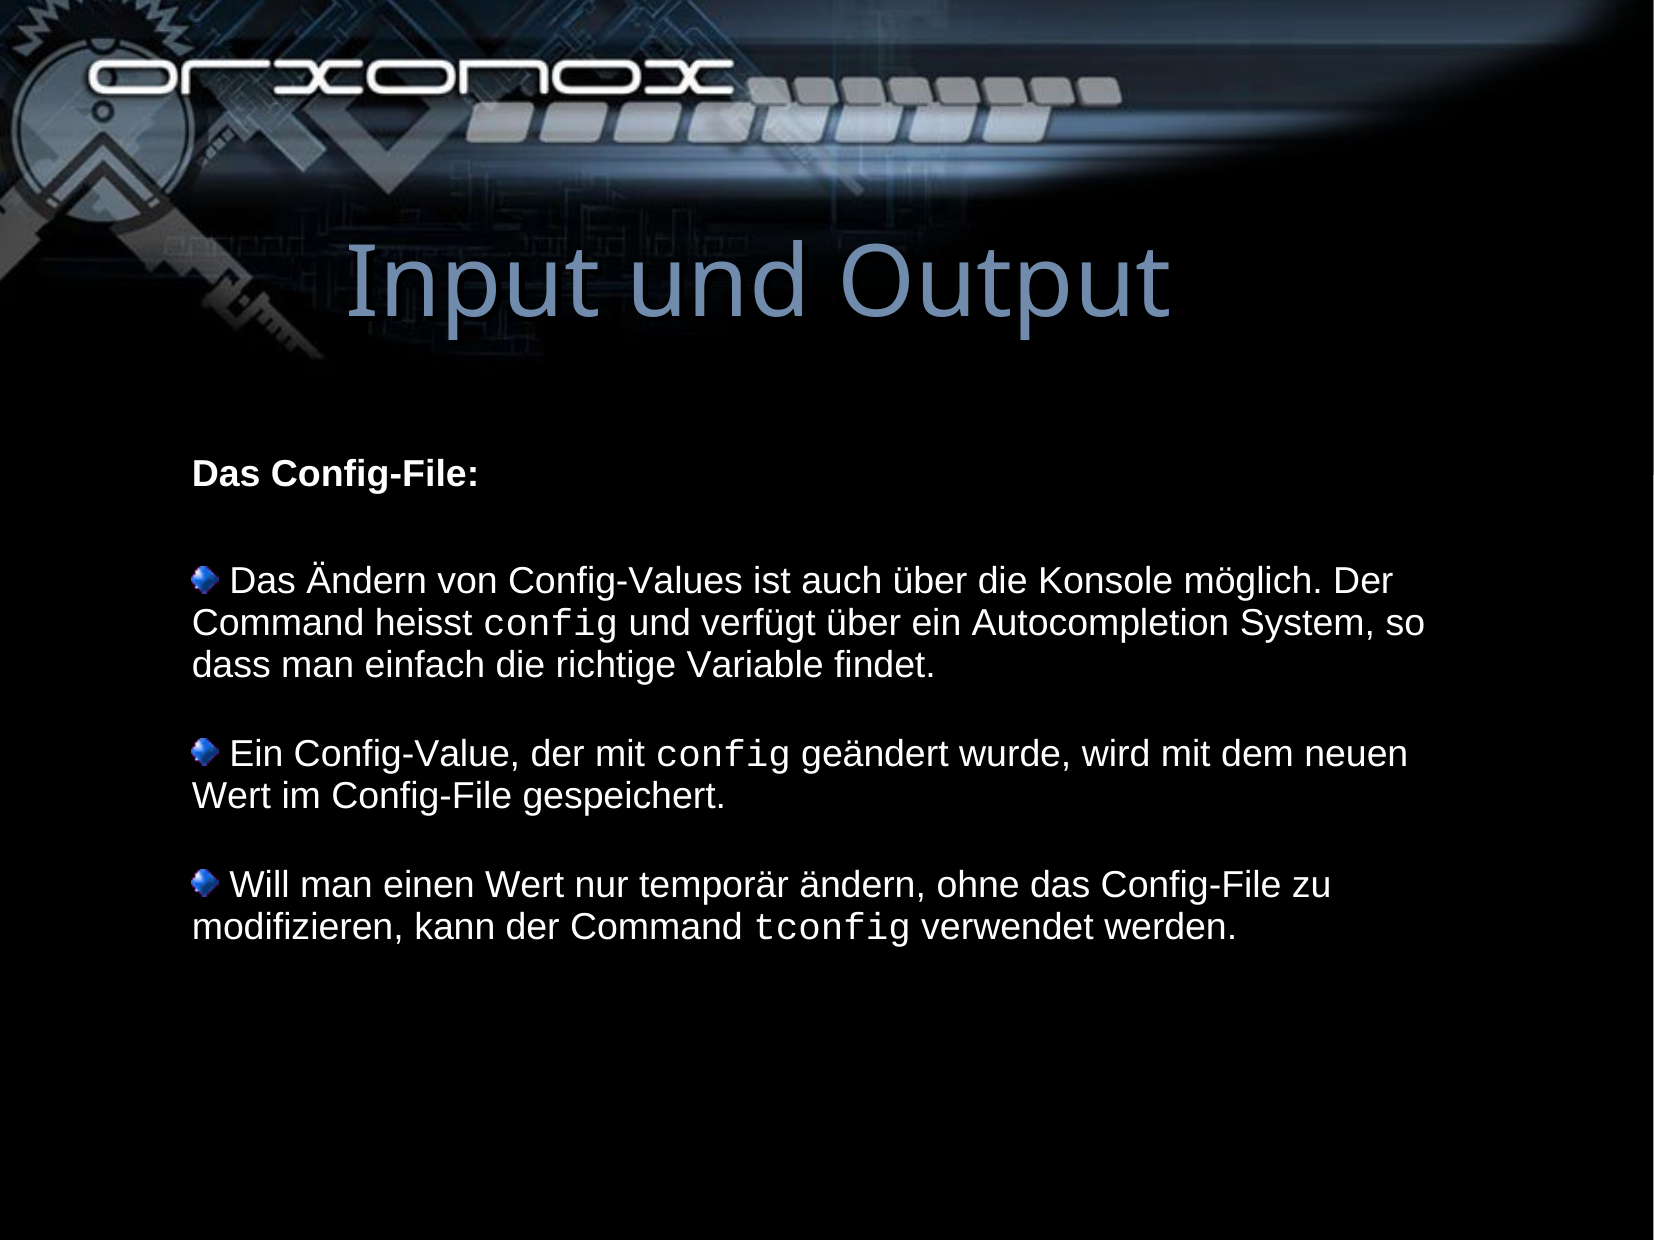

Input und Output
Das Config-File:
 Das Ändern von Config-Values ist auch über die Konsole möglich. Der Command heisst config und verfügt über ein Autocompletion System, so dass man einfach die richtige Variable findet.
 Ein Config-Value, der mit config geändert wurde, wird mit dem neuen Wert im Config-File gespeichert.
 Will man einen Wert nur temporär ändern, ohne das Config-File zu modifizieren, kann der Command tconfig verwendet werden.